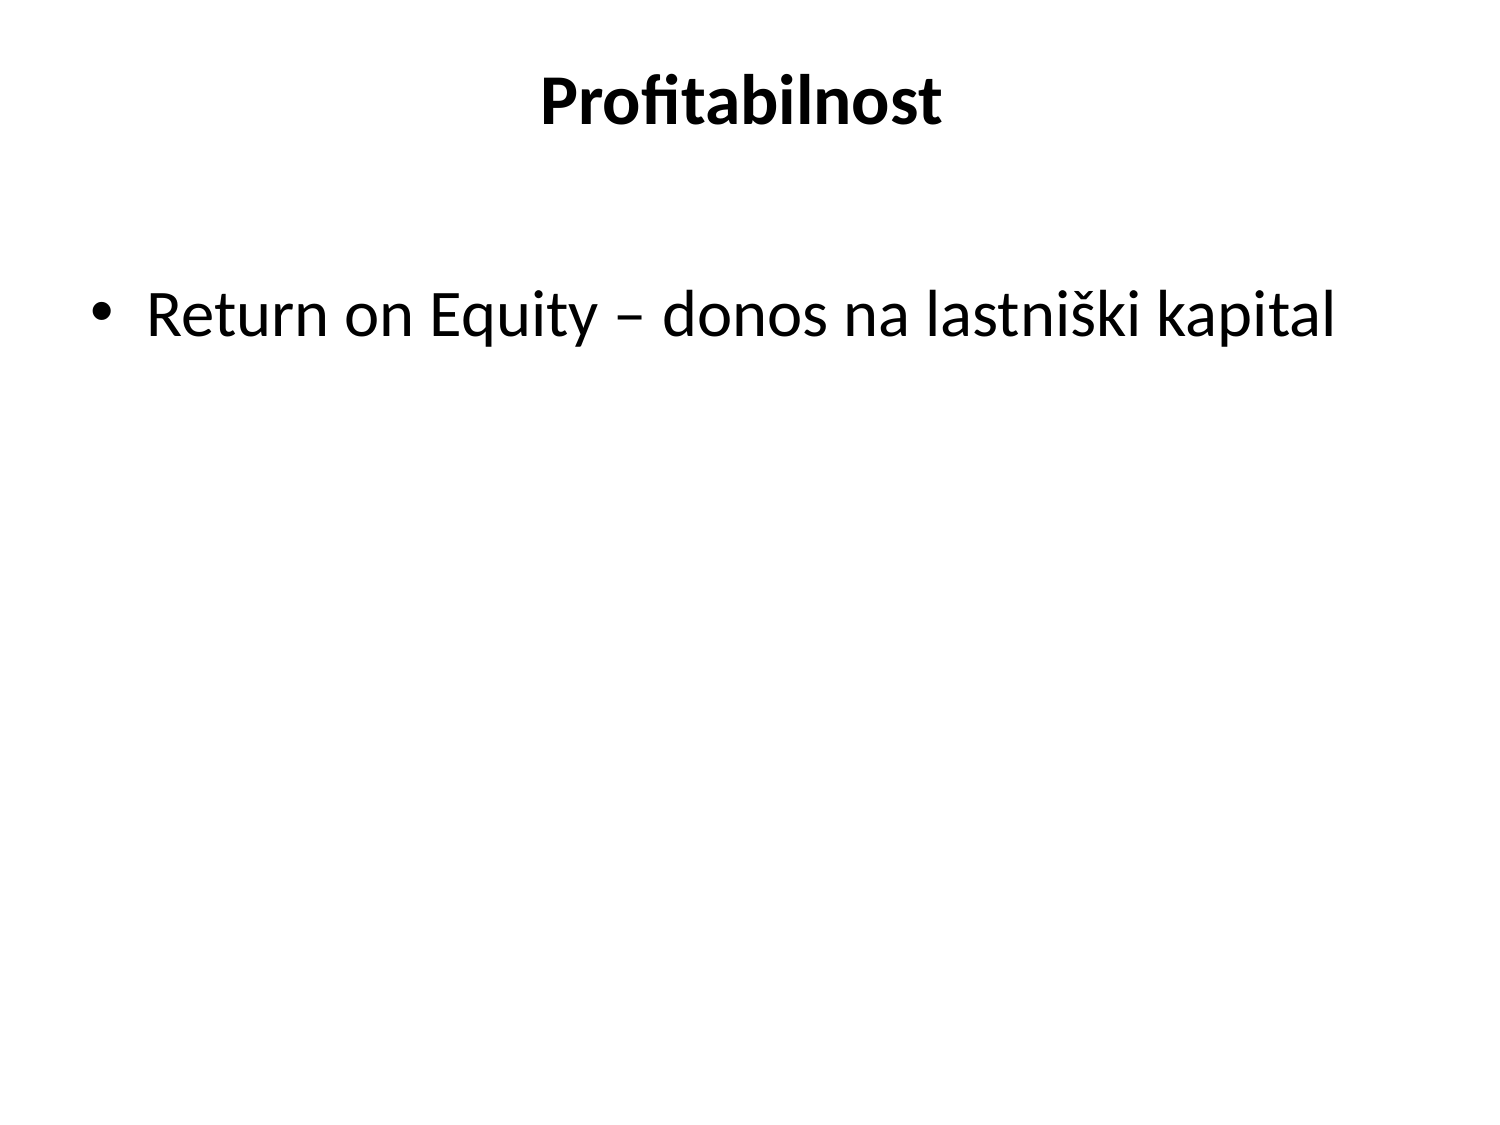

# Profitabilnost
Return on Equity – donos na lastniški kapital